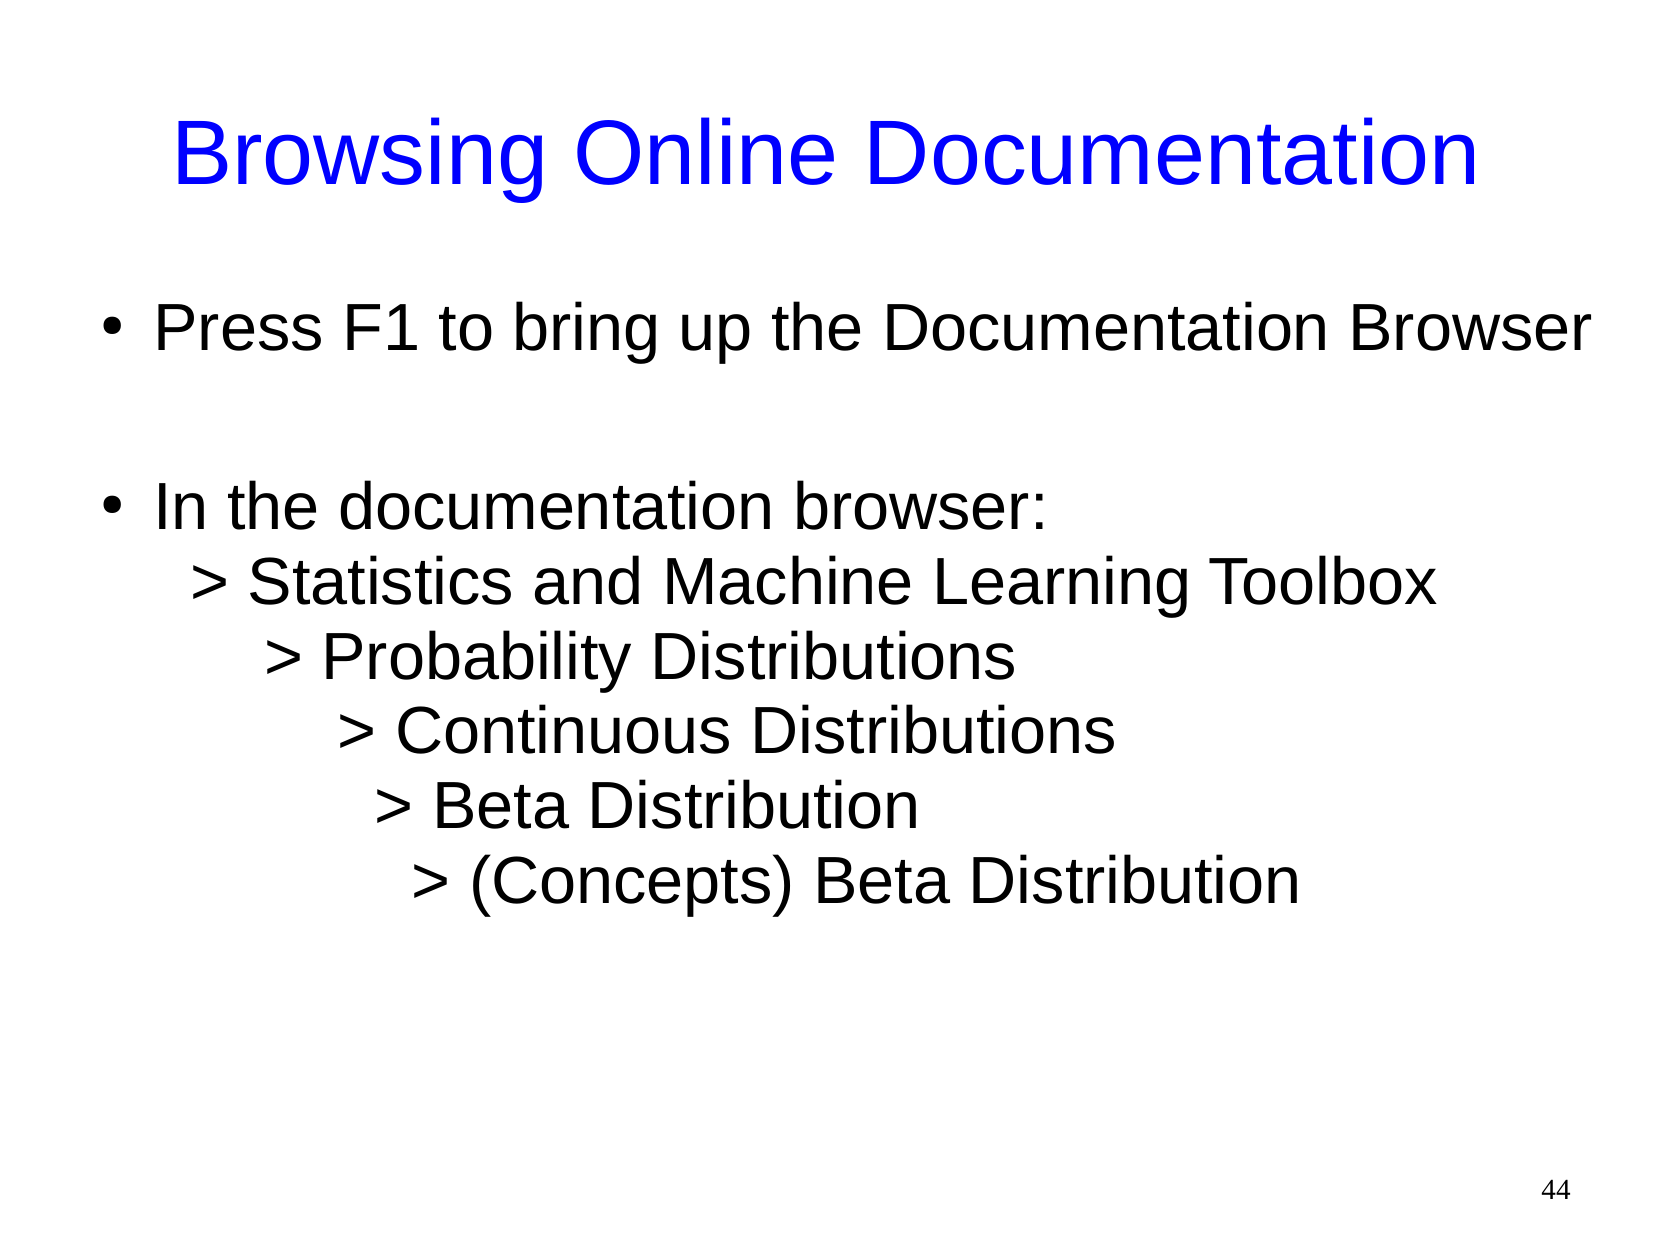

# Browsing Online Documentation
Press F1 to bring up the Documentation Browser
In the documentation browser:
 > Statistics and Machine Learning Toolbox
 > Probability Distributions
 > Continuous Distributions
 > Beta Distribution
 > (Concepts) Beta Distribution
44